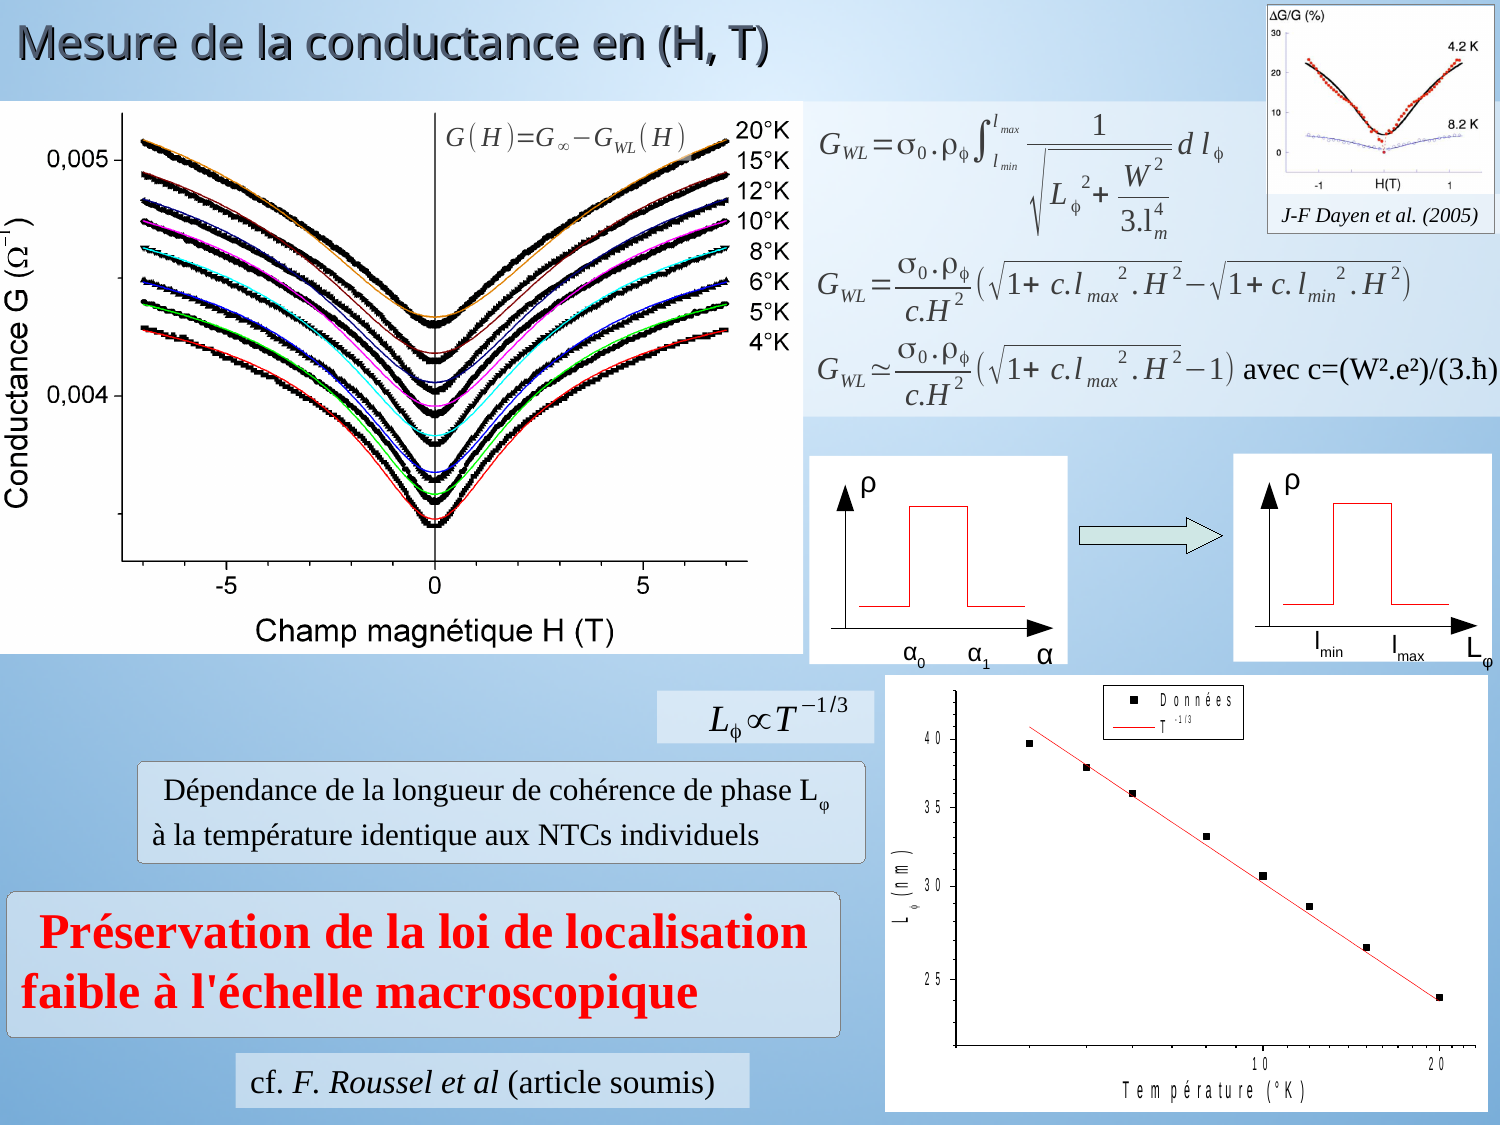

# Mesure de la conductance en (H, T)
J-F Dayen et al. (2005)
avec c=(W².e²)/(3.ħ)
ρ
lmin
lmax
Lφ
ρ
α0
α
α1
Dépendance de la longueur de cohérence de phase Lφ à la température identique aux NTCs individuels
Préservation de la loi de localisation faible à l'échelle macroscopique
cf. F. Roussel et al (article soumis)